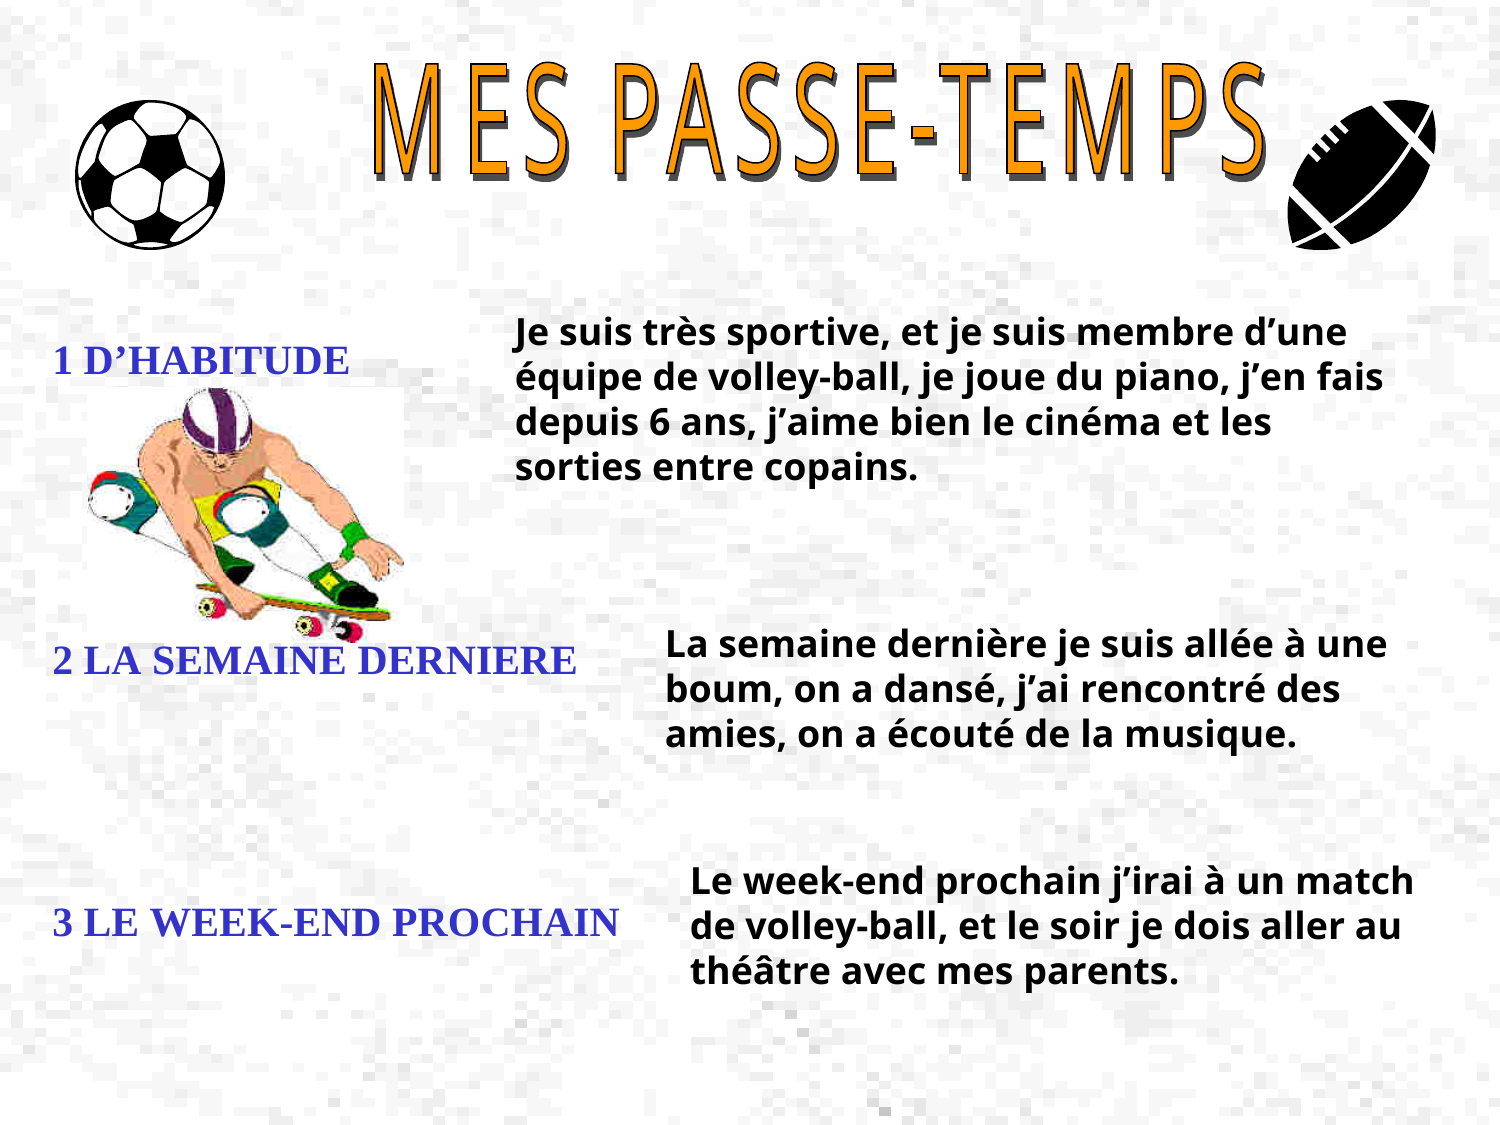

MES PASSE-TEMPS
Je suis très sportive, et je suis membre d’une équipe de volley-ball, je joue du piano, j’en fais depuis 6 ans, j’aime bien le cinéma et les sorties entre copains.
1 D’HABITUDE
La semaine dernière je suis allée à une boum, on a dansé, j’ai rencontré des amies, on a écouté de la musique.
2 LA SEMAINE DERNIERE
Le week-end prochain j’irai à un match de volley-ball, et le soir je dois aller au théâtre avec mes parents.
3 LE WEEK-END PROCHAIN